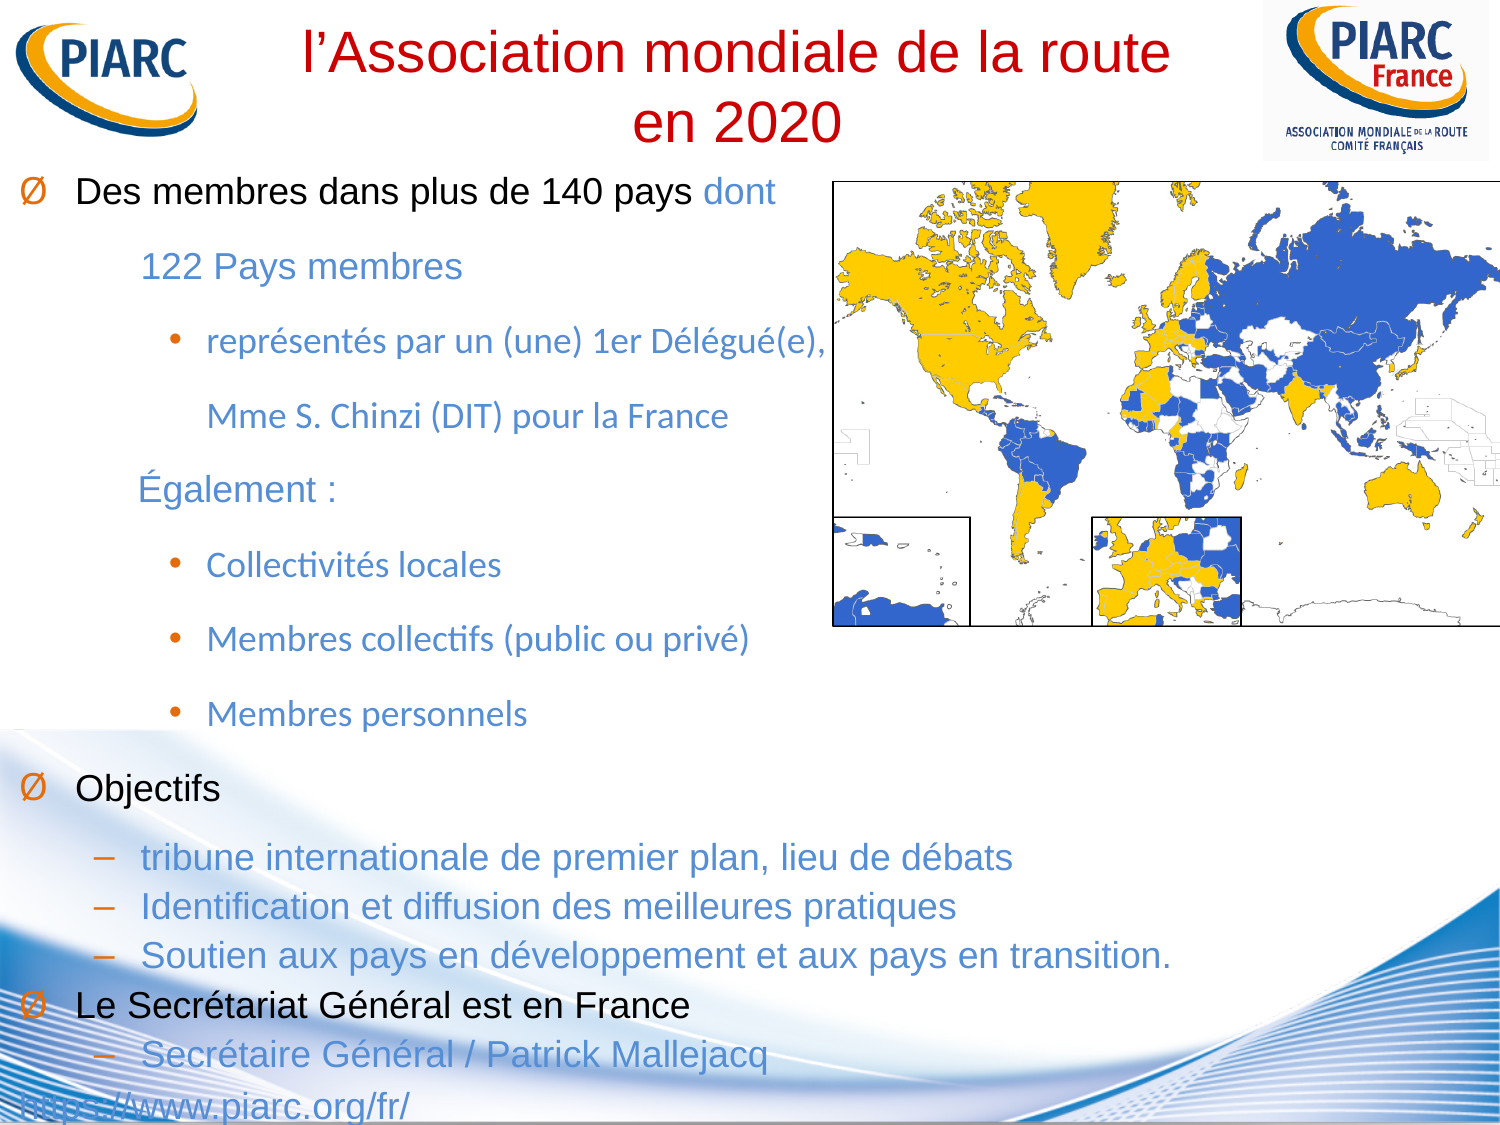

# l’Association mondiale de la route en 2020
Des membres dans plus de 140 pays dont
122 Pays membres
représentés par un (une) 1er Délégué(e),
Mme S. Chinzi (DIT) pour la France
 Également :
Collectivités locales
Membres collectifs (public ou privé)
Membres personnels
Objectifs
tribune internationale de premier plan, lieu de débats
Identification et diffusion des meilleures pratiques
Soutien aux pays en développement et aux pays en transition.
Le Secrétariat Général est en France
Secrétaire Général / Patrick Mallejacq
https://www.piarc.org/fr/